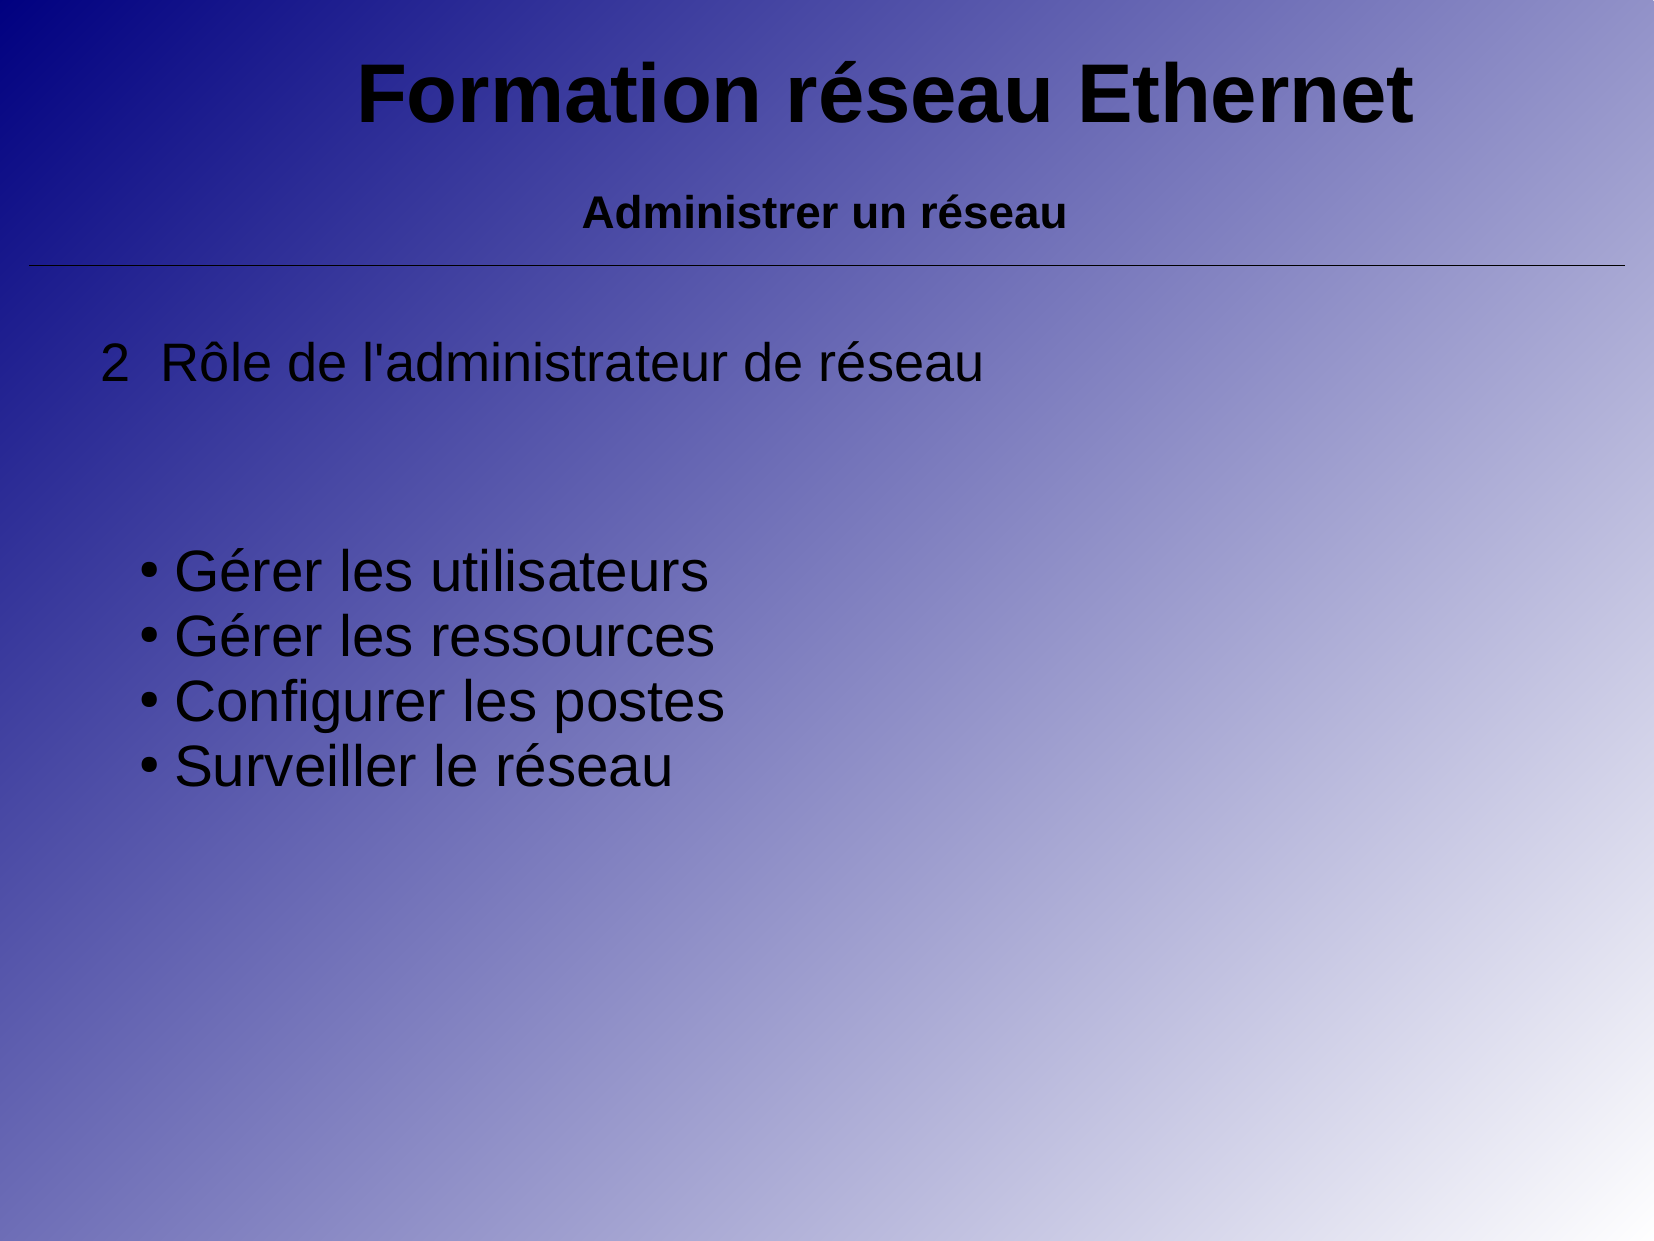

Formation réseau Ethernet
Administrer un réseau
2 Rôle de l'administrateur de réseau
Gérer les utilisateurs
Gérer les ressources
Configurer les postes
Surveiller le réseau